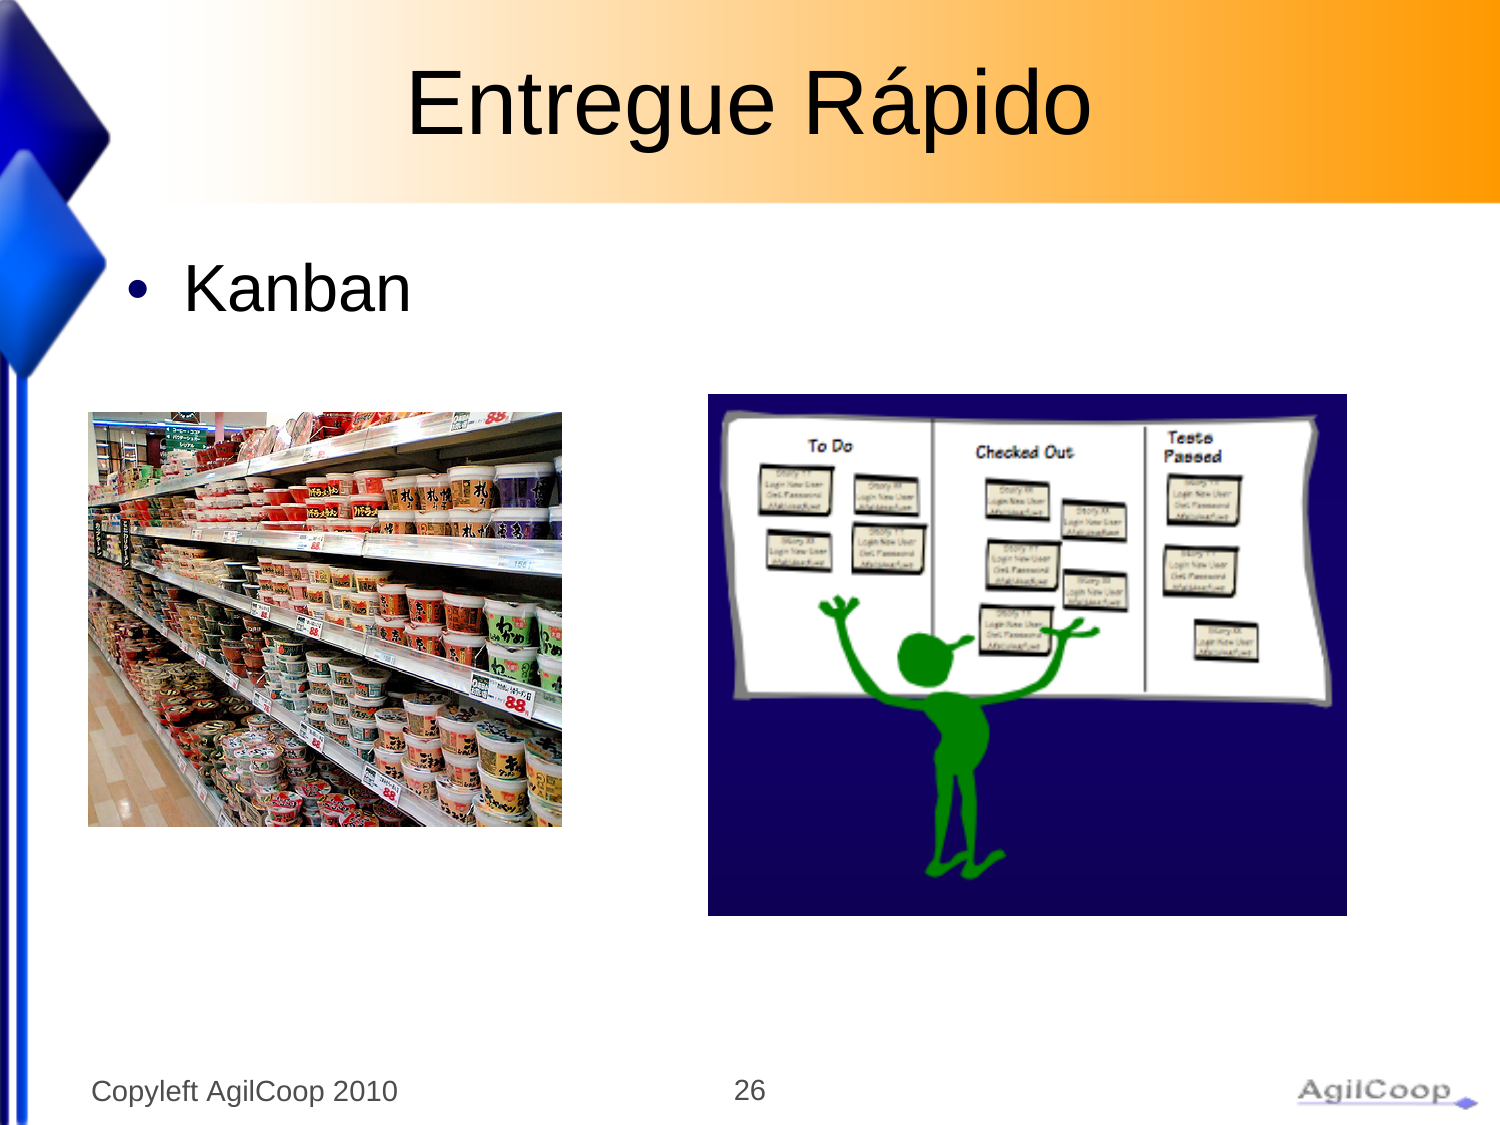

# Entregue Rápido
Kanban
Copyleft AgilCoop 2010
26